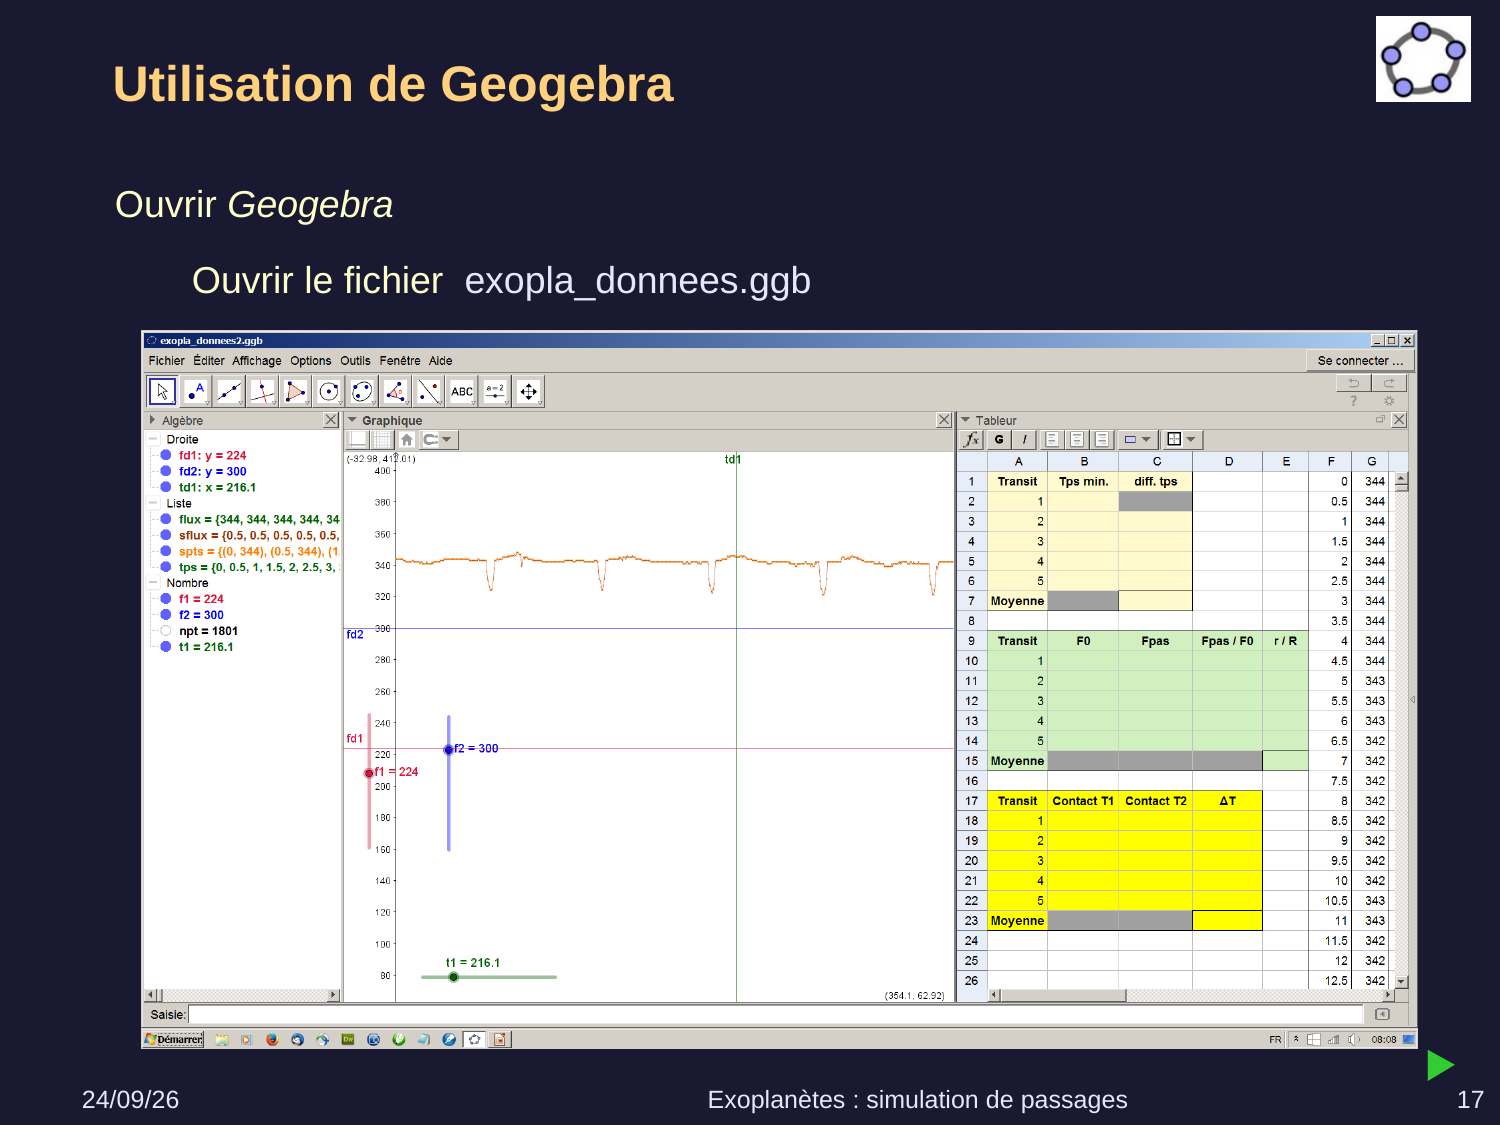

Utilisation de Geogebra
Ouvrir Geogebra
Ouvrir le fichier exopla_donnees.ggb

Exoplanètes : simulation de passages
17